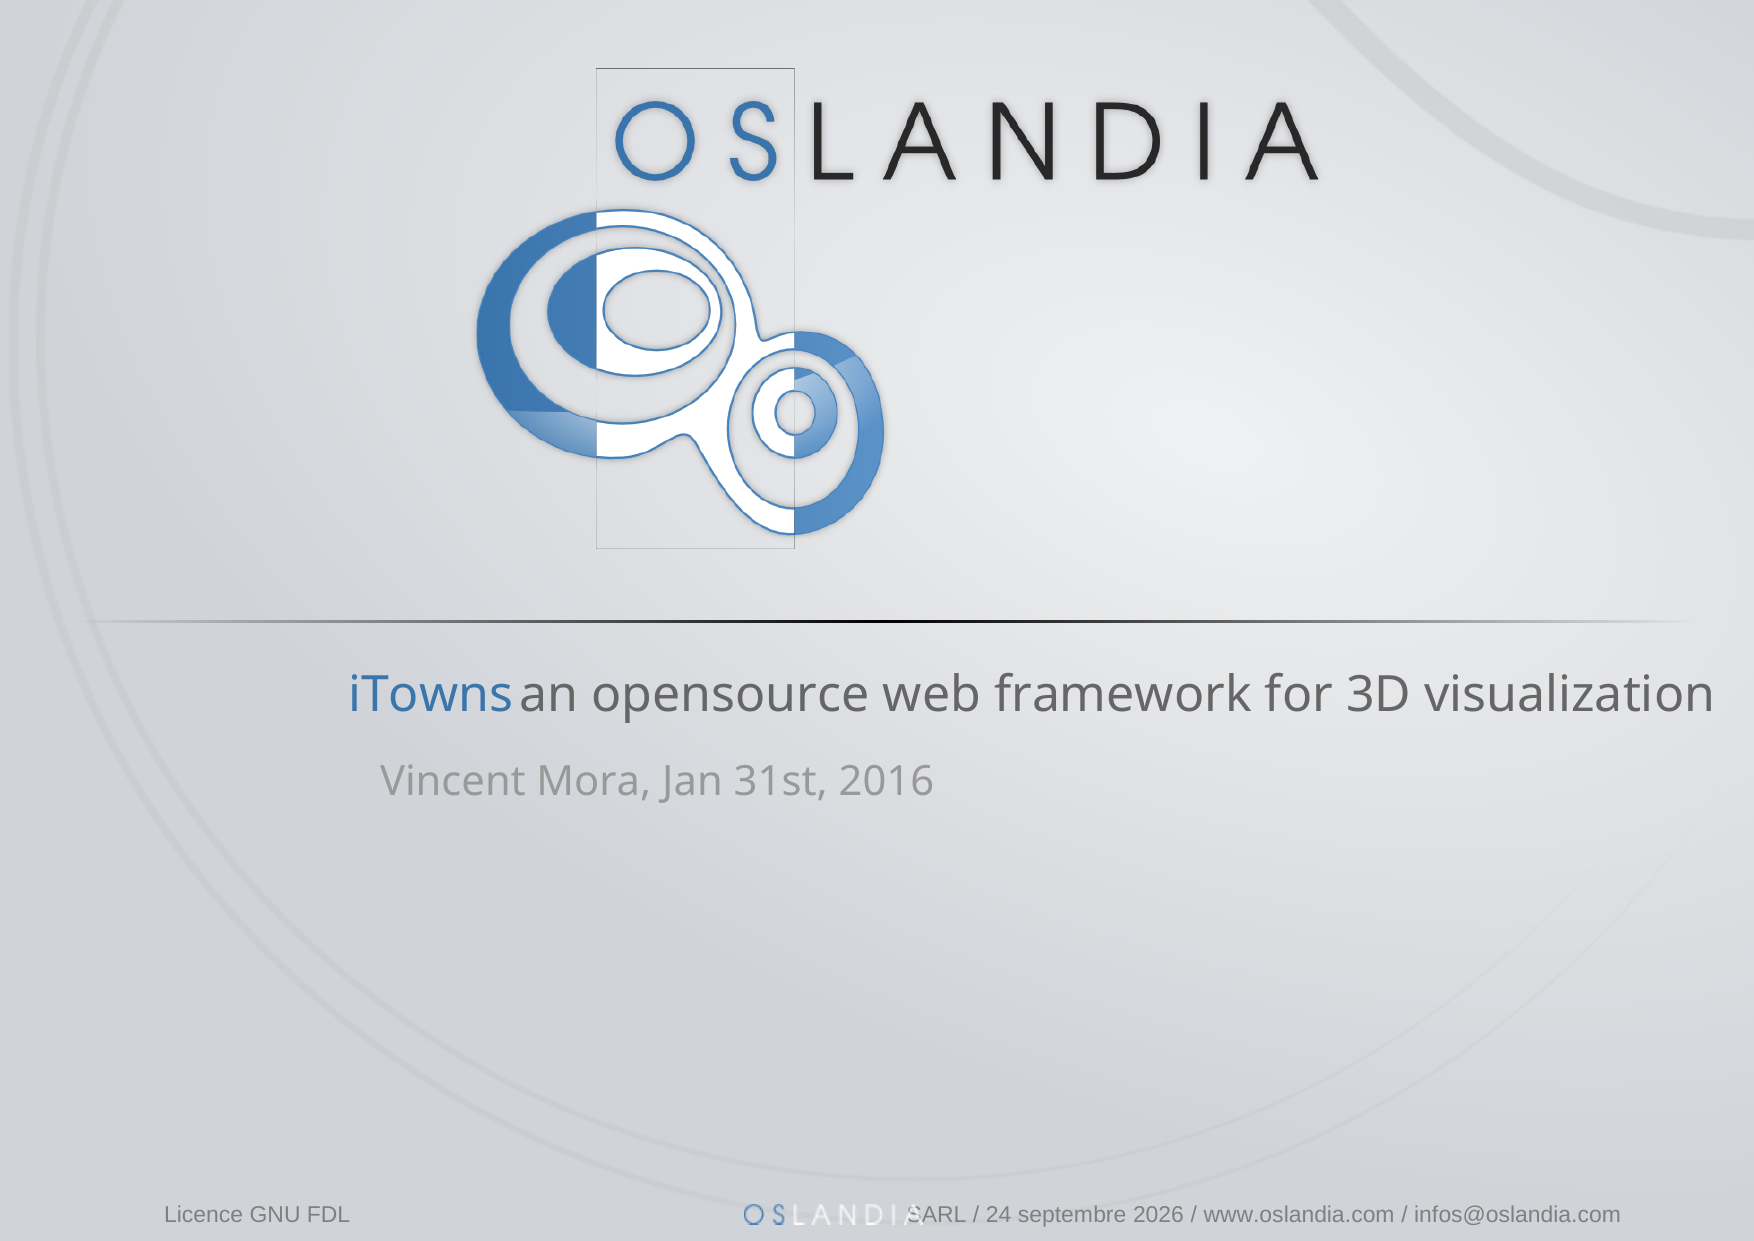

# iTowns
an opensource web framework for 3D visualization
Vincent Mora, Jan 31st, 2016